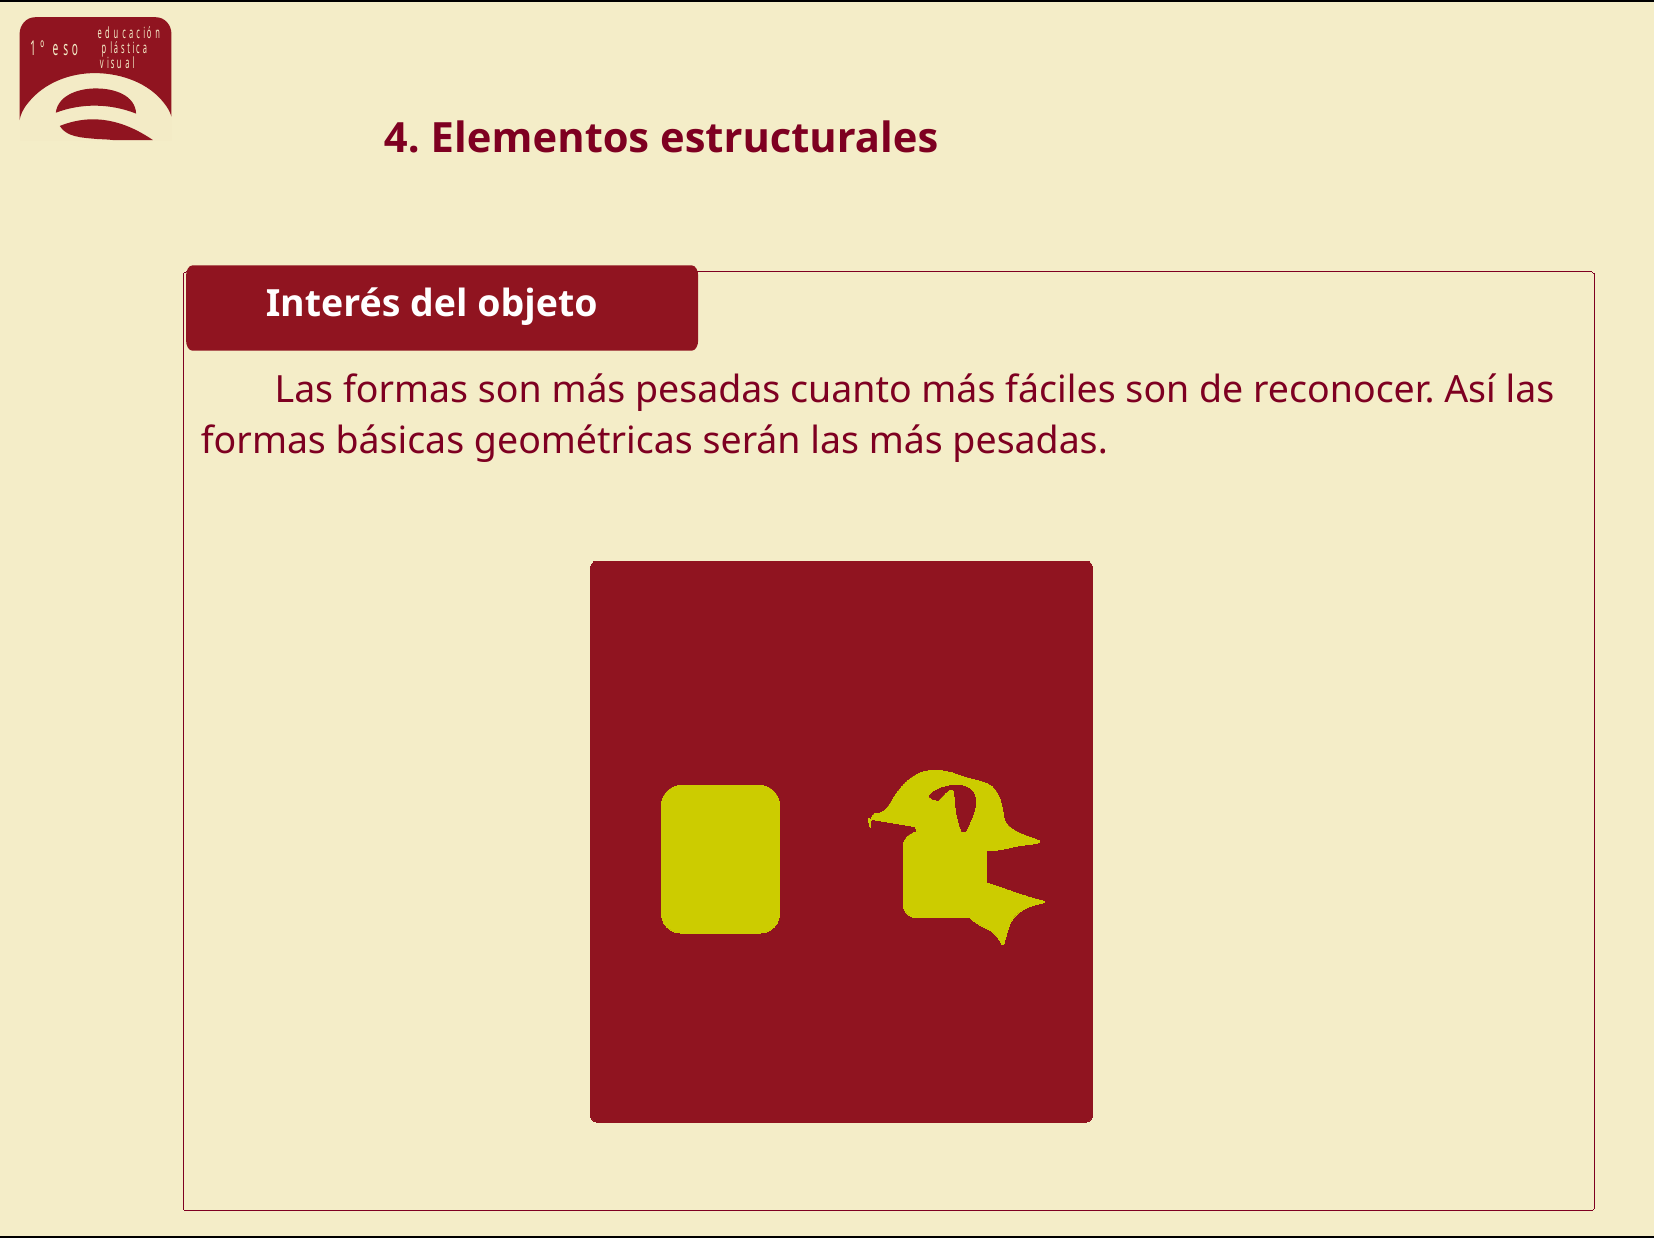

4. Elementos estructurales
Interés del objeto
#
	Las formas son más pesadas cuanto más fáciles son de reconocer. Así las formas básicas geométricas serán las más pesadas.